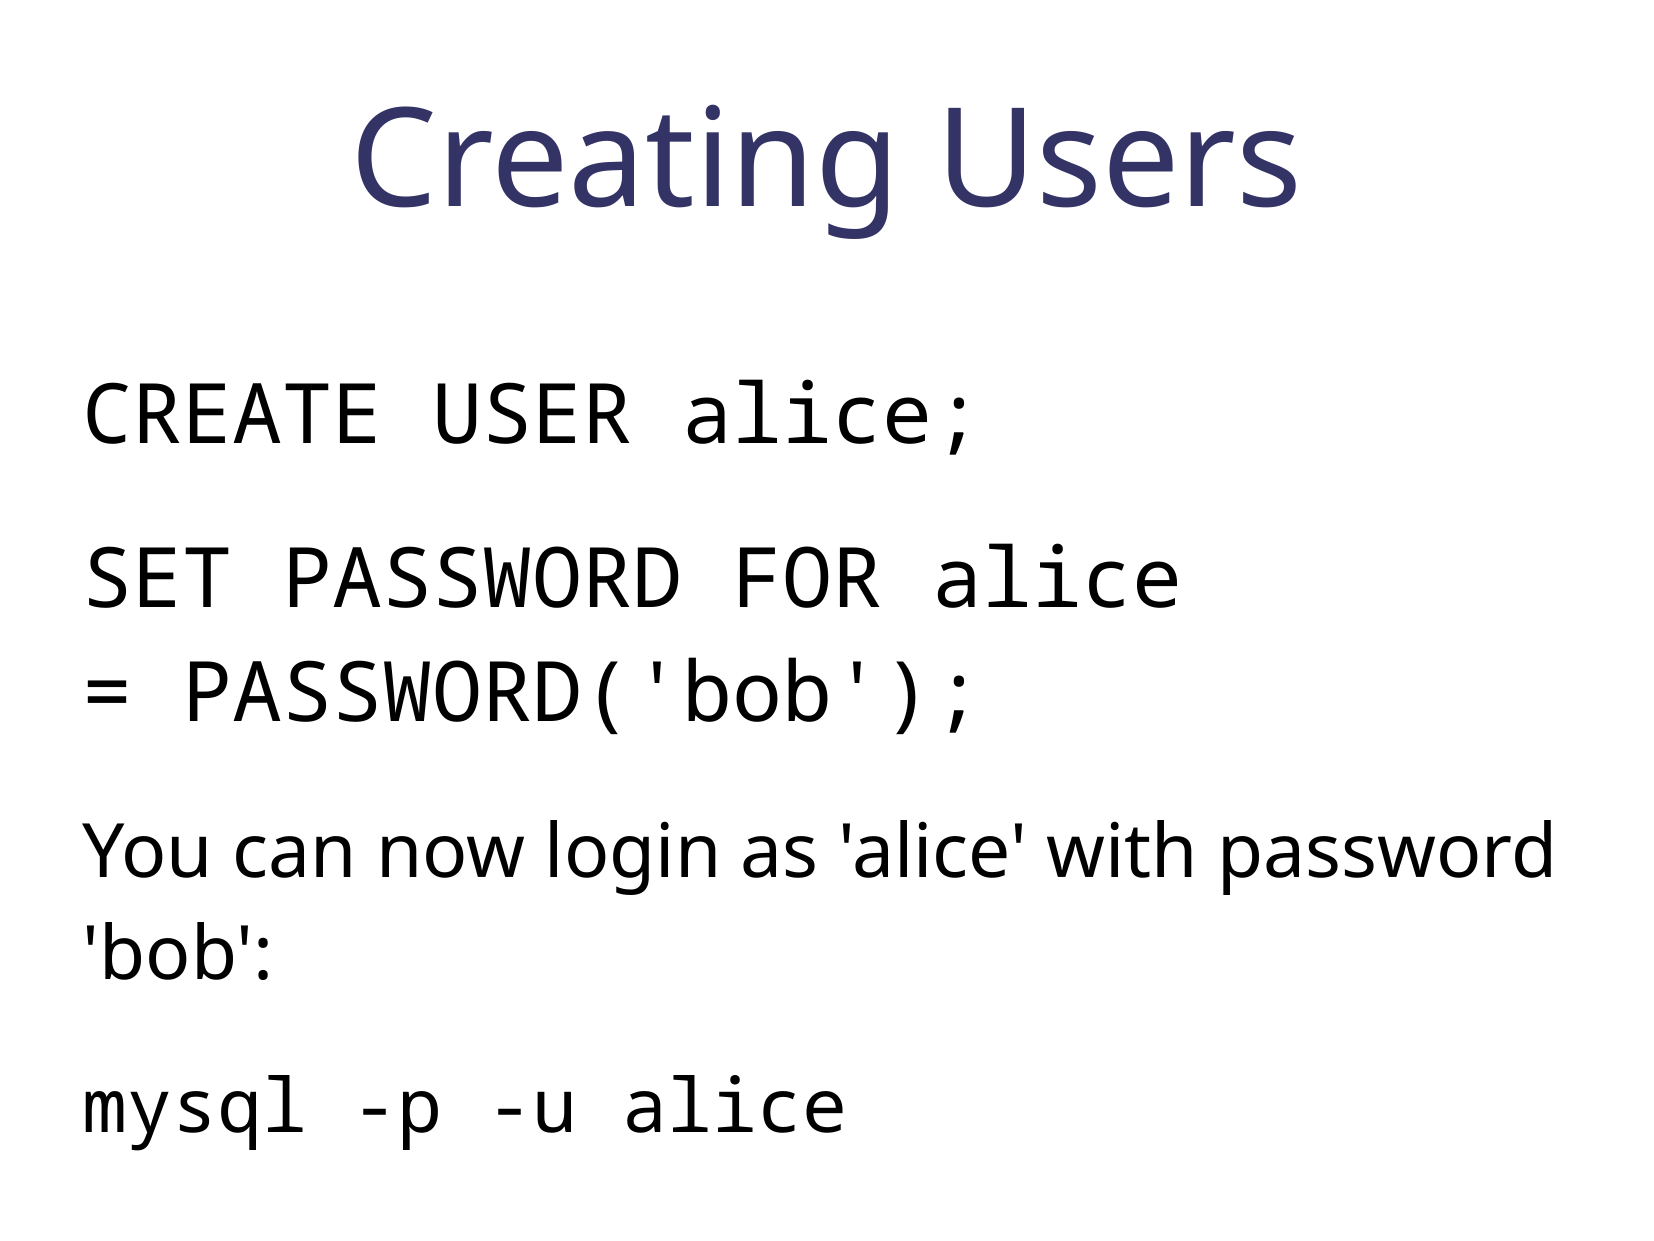

# Creating Users
CREATE USER alice;
SET PASSWORD FOR alice
= PASSWORD('bob');
You can now login as 'alice' with password 'bob':
mysql -p -u alice